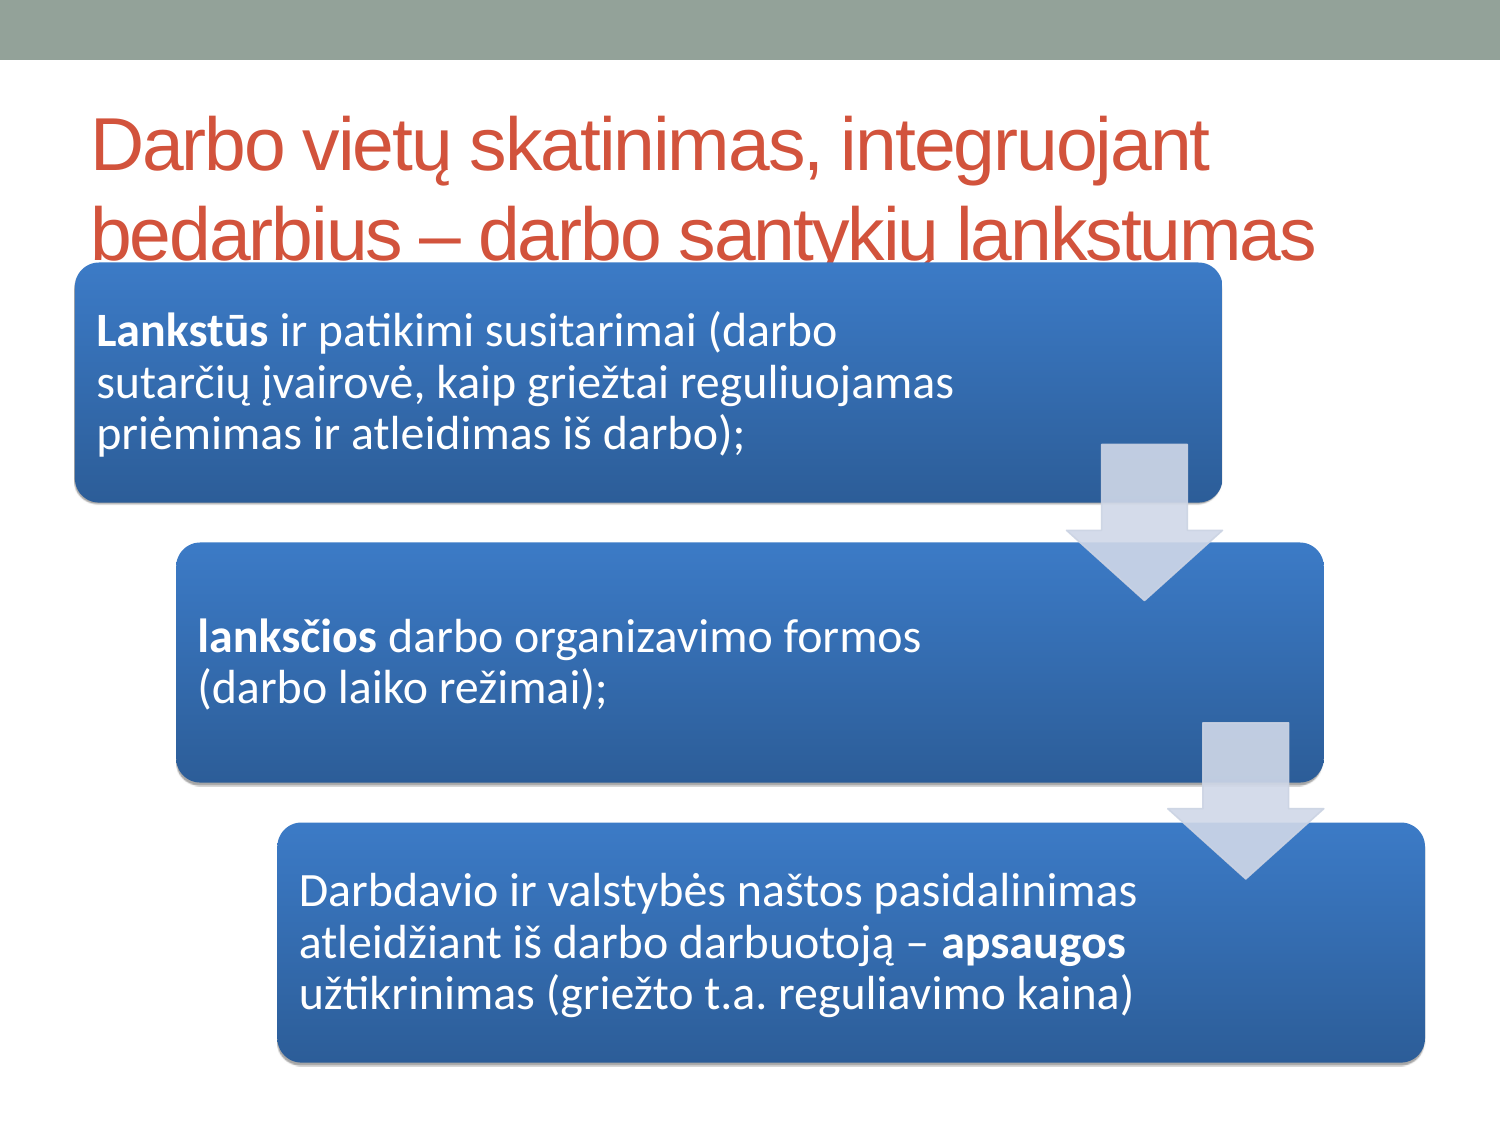

# Darbo vietų skatinimas, integruojant bedarbius – darbo santykių lankstumas
Lankstūs ir patikimi susitarimai (darbo sutarčių įvairovė, kaip griežtai reguliuojamas priėmimas ir atleidimas iš darbo);
lanksčios darbo organizavimo formos (darbo laiko režimai);
Darbdavio ir valstybės naštos pasidalinimas atleidžiant iš darbo darbuotoją – apsaugos užtikrinimas (griežto t.a. reguliavimo kaina)